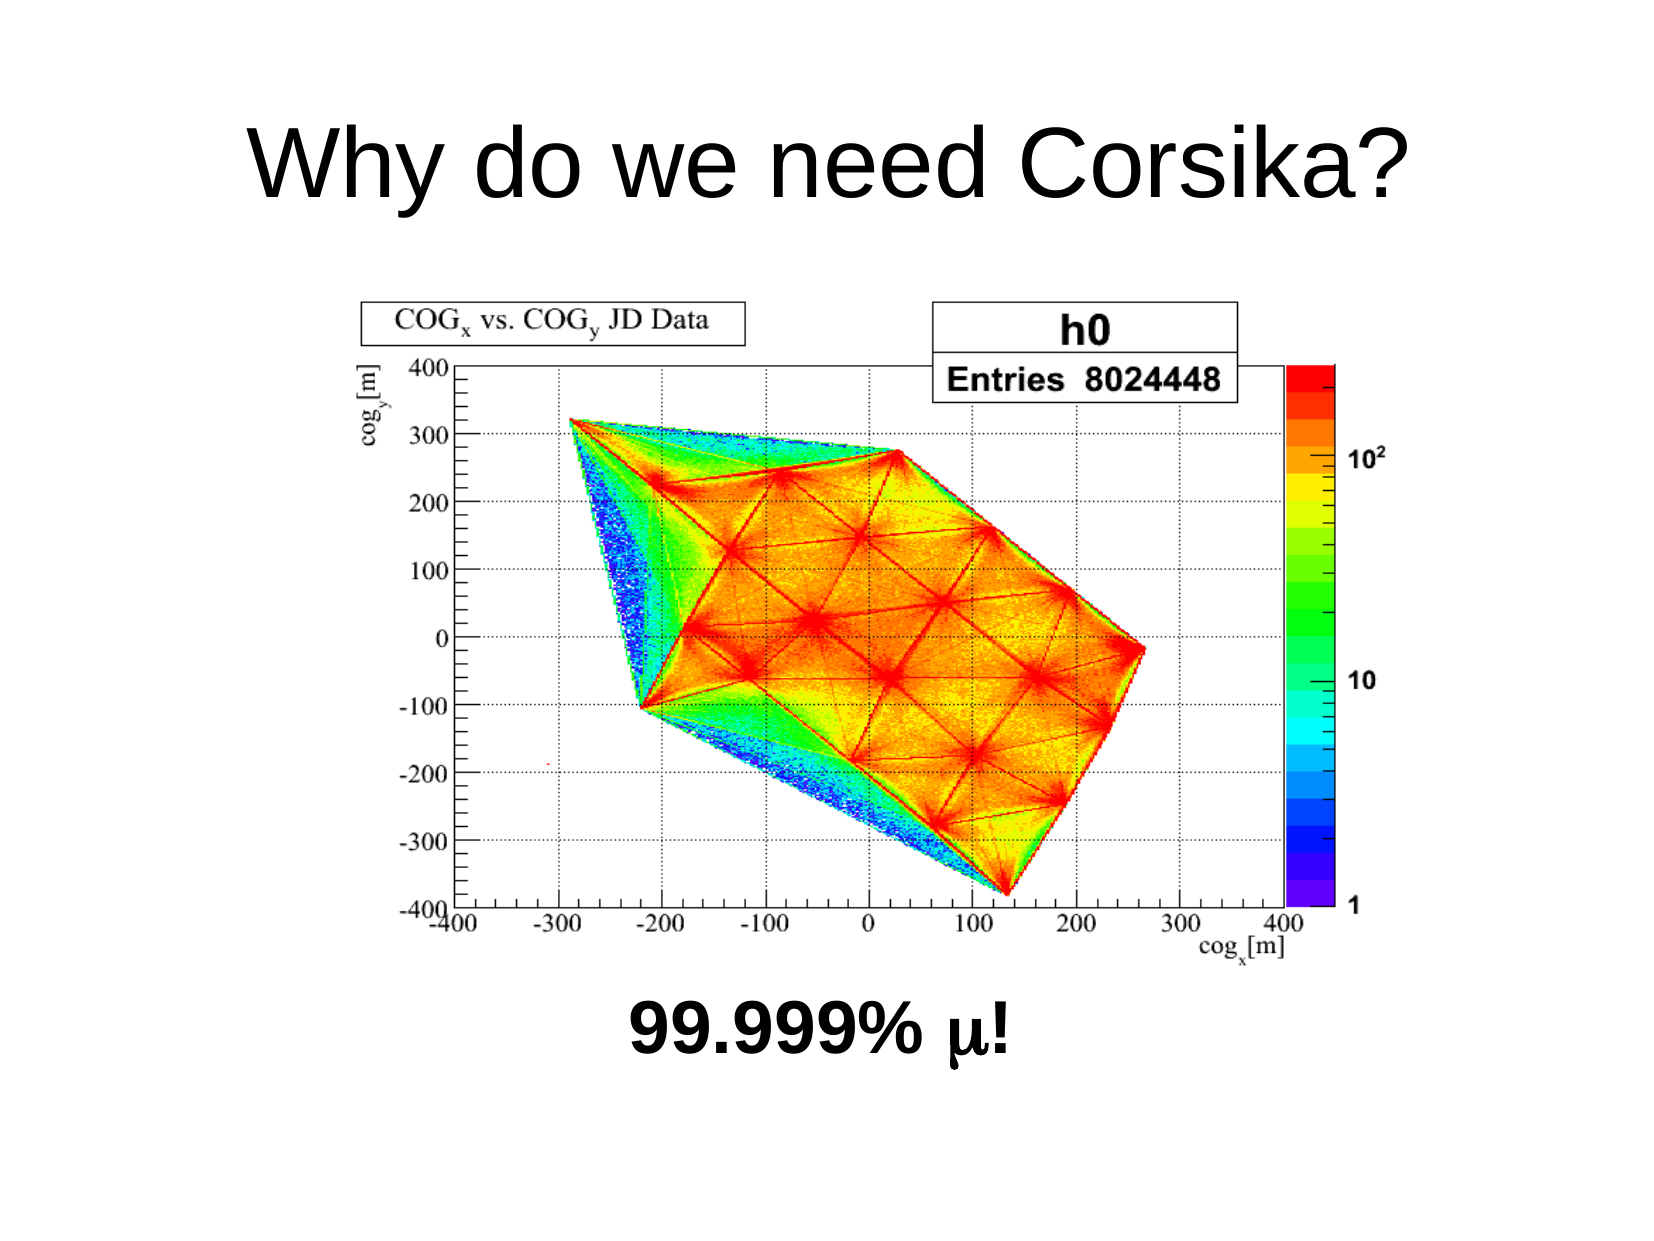

Why do we need Corsika?
99.999% m!